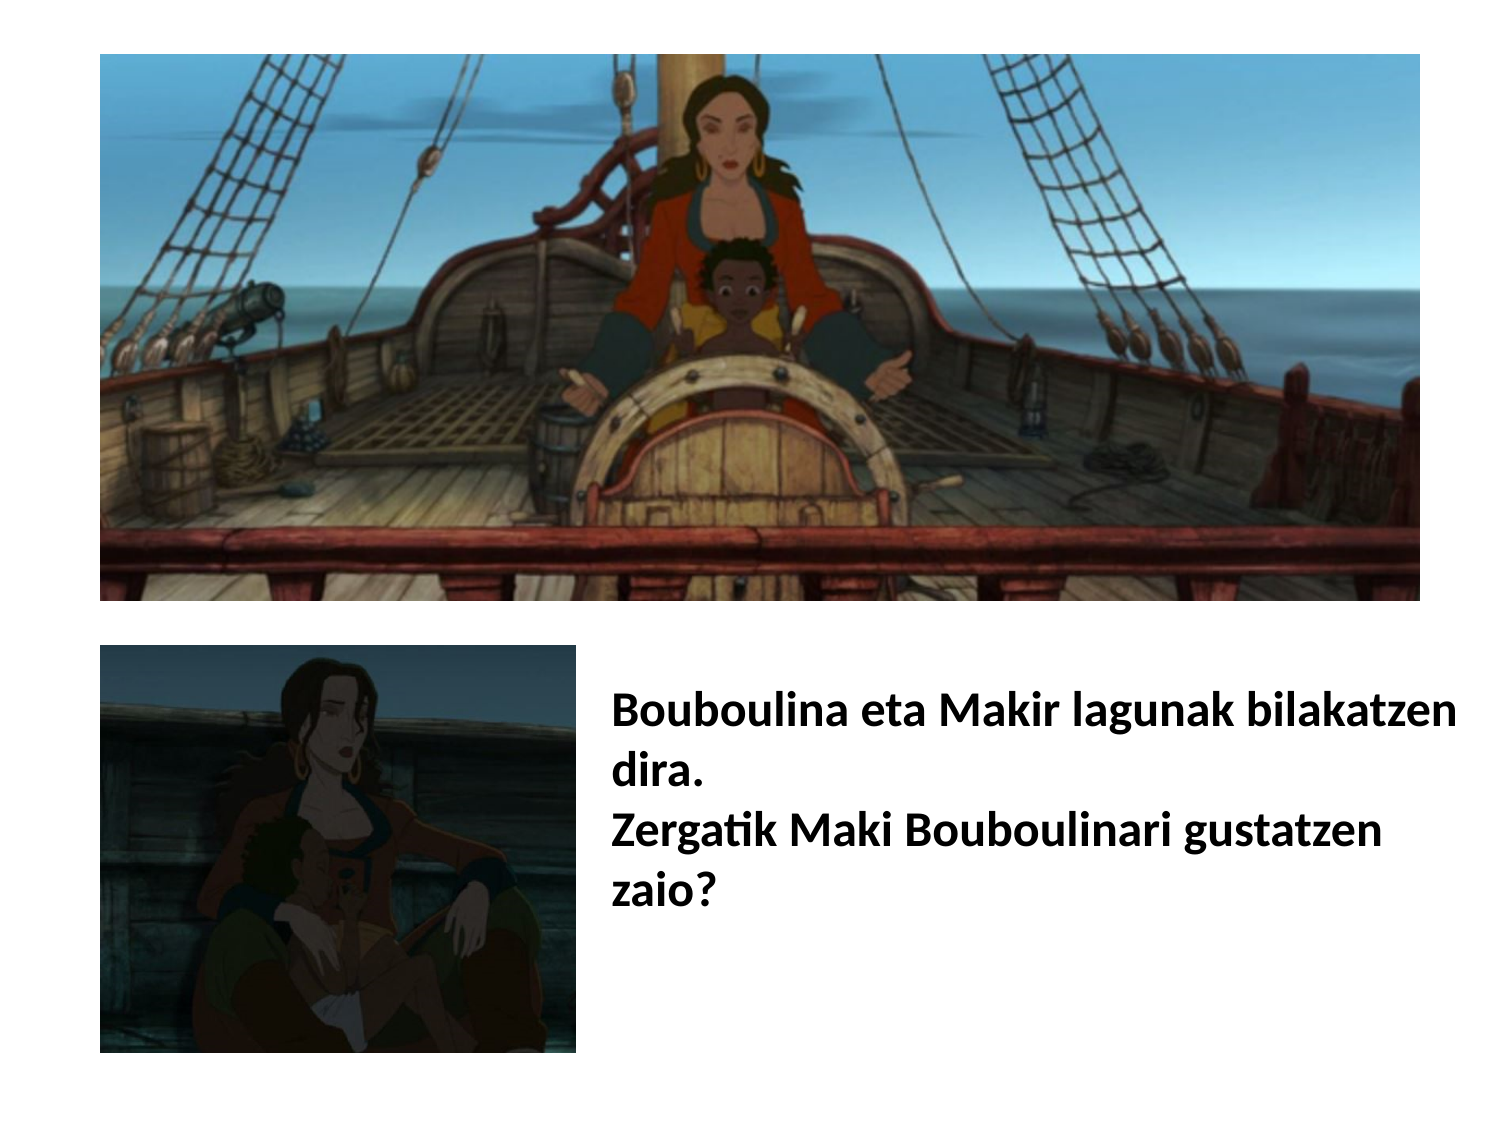

Bouboulina eta Makir lagunak bilakatzen dira.
Zergatik Maki Bouboulinari gustatzen zaio?